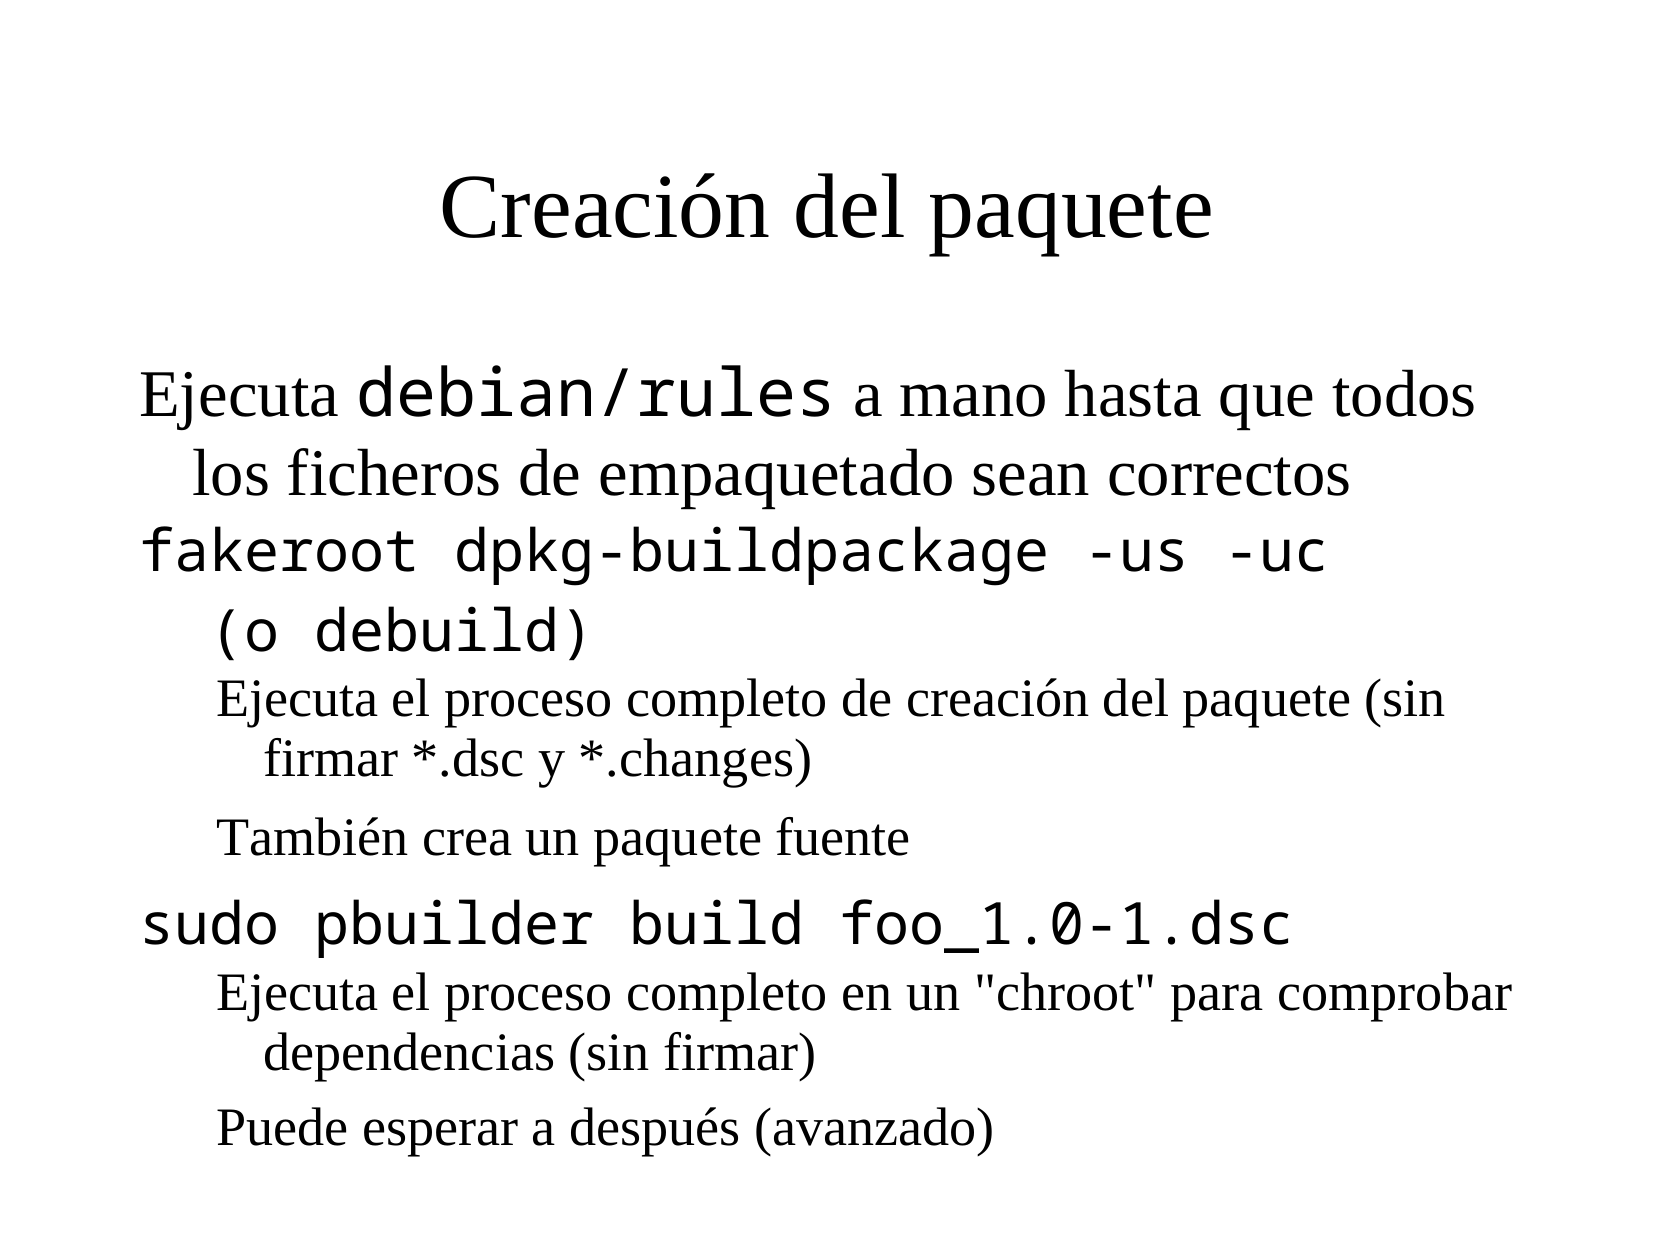

# Creación del paquete
Ejecuta debian/rules a mano hasta que todos los ficheros de empaquetado sean correctos
fakeroot dpkg-buildpackage -us -uc
 (o debuild)
Ejecuta el proceso completo de creación del paquete (sin firmar *.dsc y *.changes)
También crea un paquete fuente
sudo pbuilder build foo_1.0-1.dsc
Ejecuta el proceso completo en un "chroot" para comprobar dependencias (sin firmar)
Puede esperar a después (avanzado)